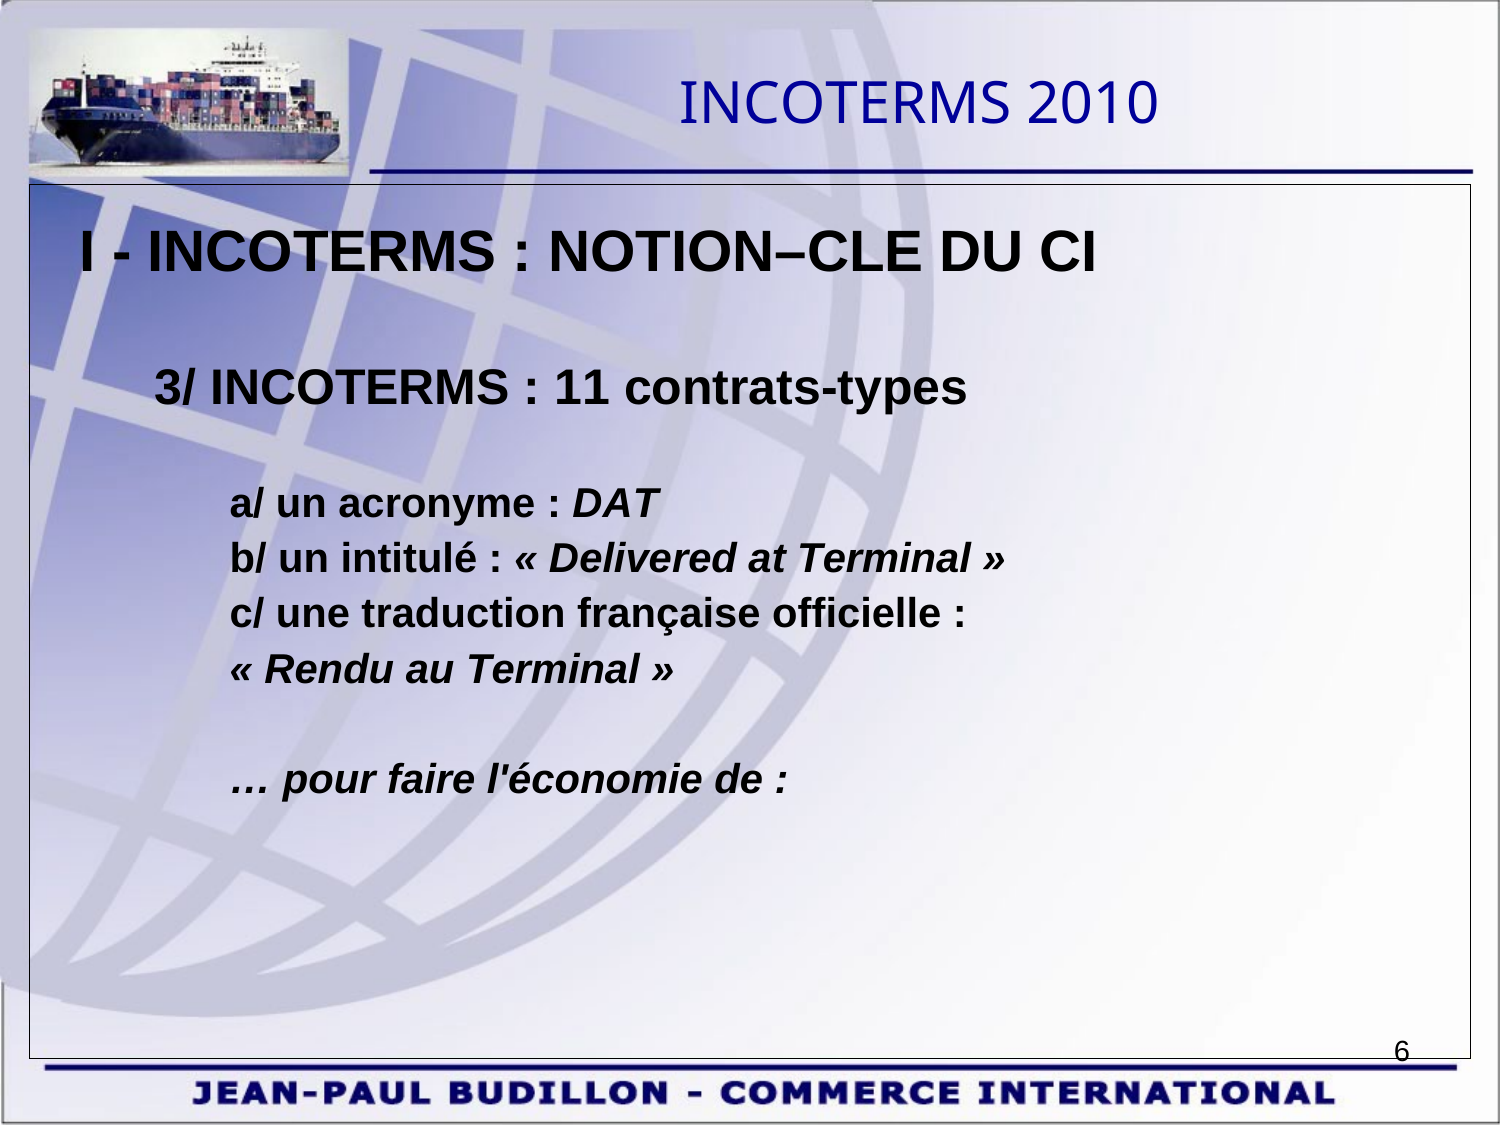

# INCOTERMS 2010
I - INCOTERMS : NOTION–CLE DU CI
3/ INCOTERMS : 11 contrats-types
a/ un acronyme : DAT
b/ un intitulé : « Delivered at Terminal »
c/ une traduction française officielle :
« Rendu au Terminal »
… pour faire l'économie de :
6